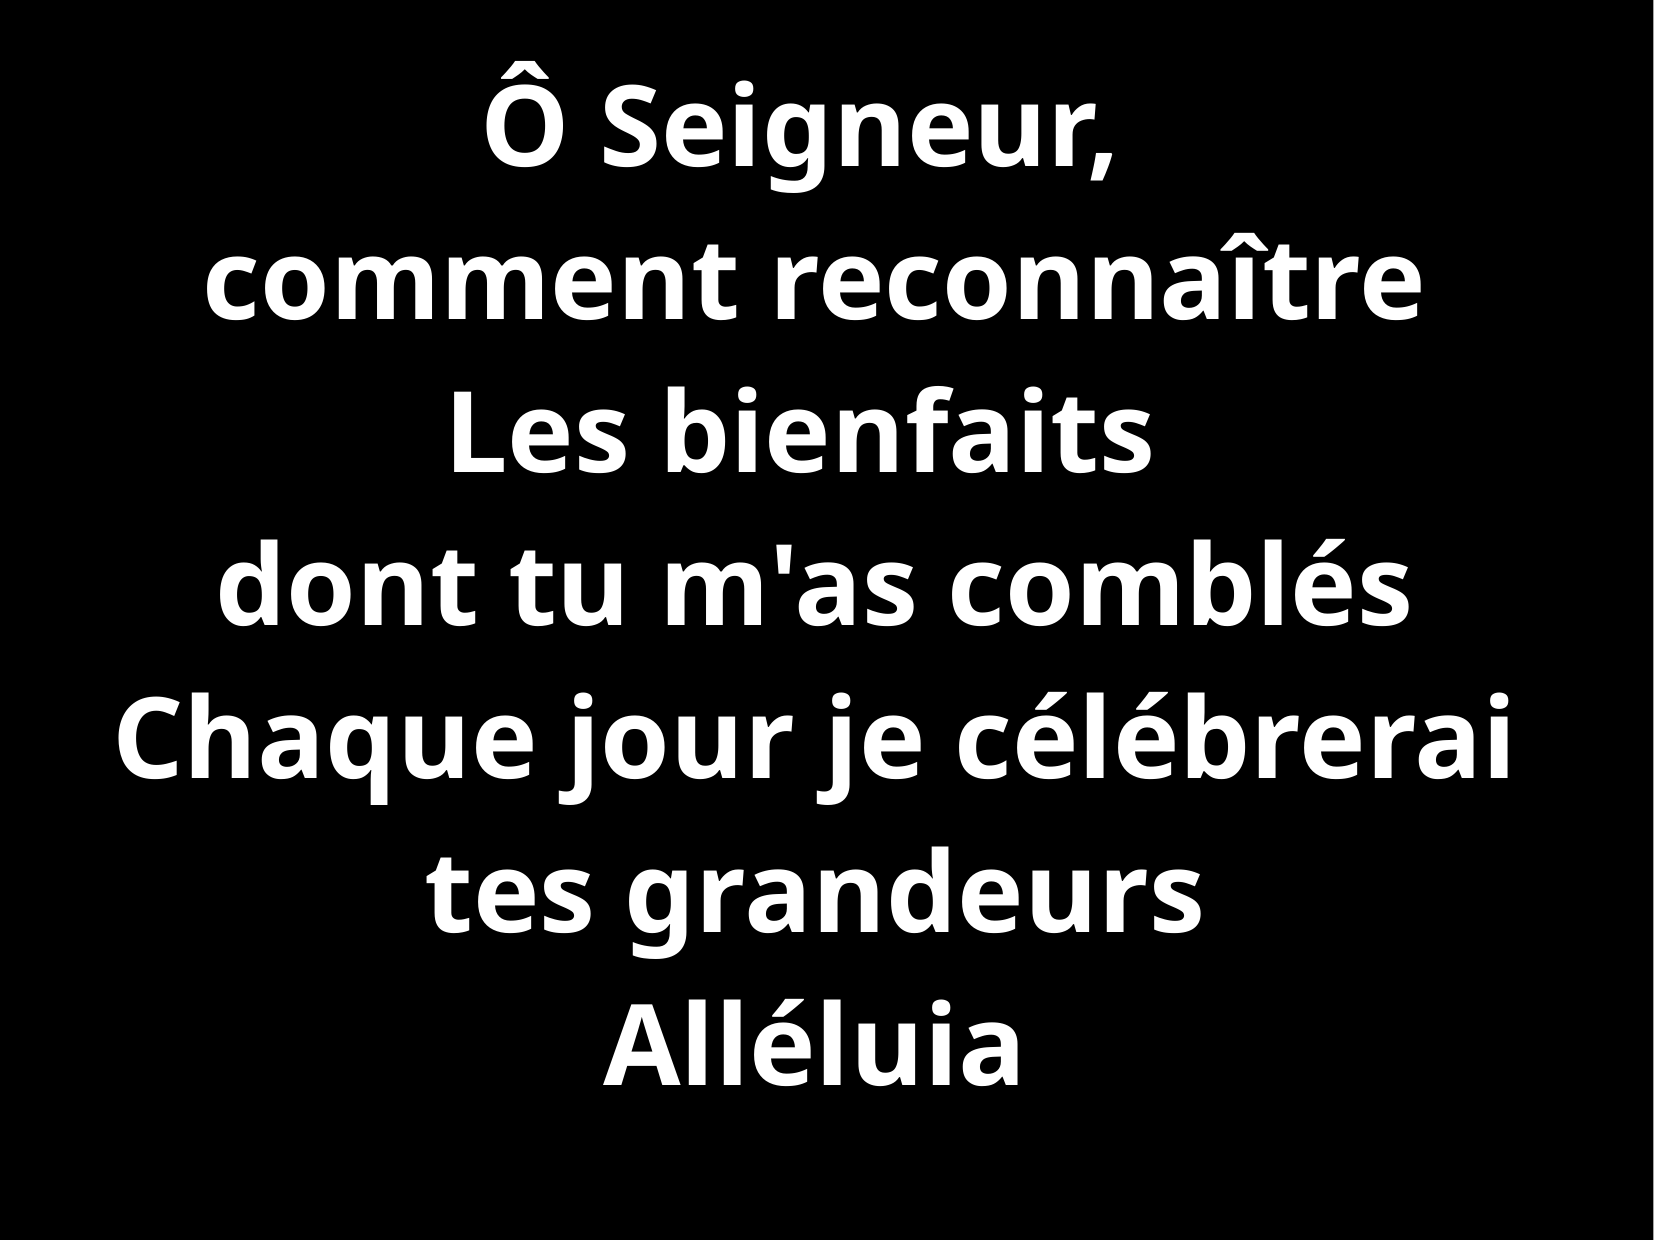

# Ô Seigneur,
comment reconnaître
Les bienfaits
dont tu m'as comblés
Chaque jour je célébrerai tes grandeurs
Alléluia